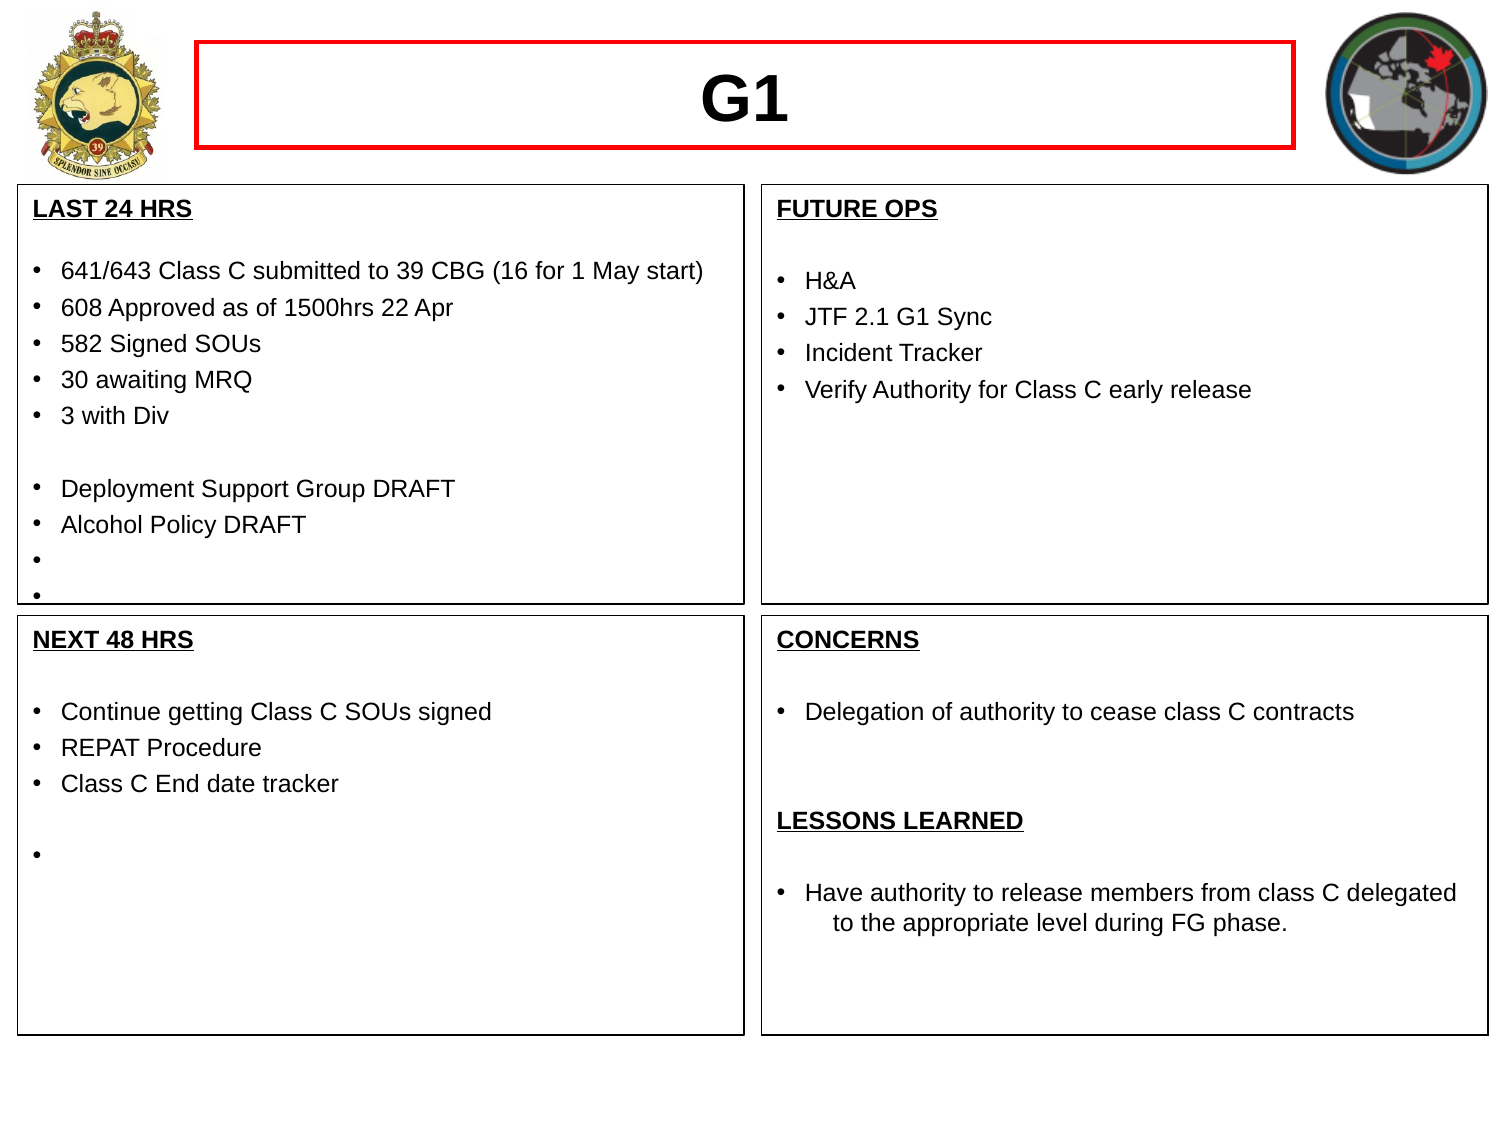

# G1
LAST 24 HRS
641/643 Class C submitted to 39 CBG (16 for 1 May start)
608 Approved as of 1500hrs 22 Apr
582 Signed SOUs
30 awaiting MRQ
3 with Div
Deployment Support Group DRAFT
Alcohol Policy DRAFT
FUTURE OPS
H&A
JTF 2.1 G1 Sync
Incident Tracker
Verify Authority for Class C early release
NEXT 48 HRS
Continue getting Class C SOUs signed
REPAT Procedure
Class C End date tracker
CONCERNS
Delegation of authority to cease class C contracts
LESSONS LEARNED
Have authority to release members from class C delegated to the appropriate level during FG phase.